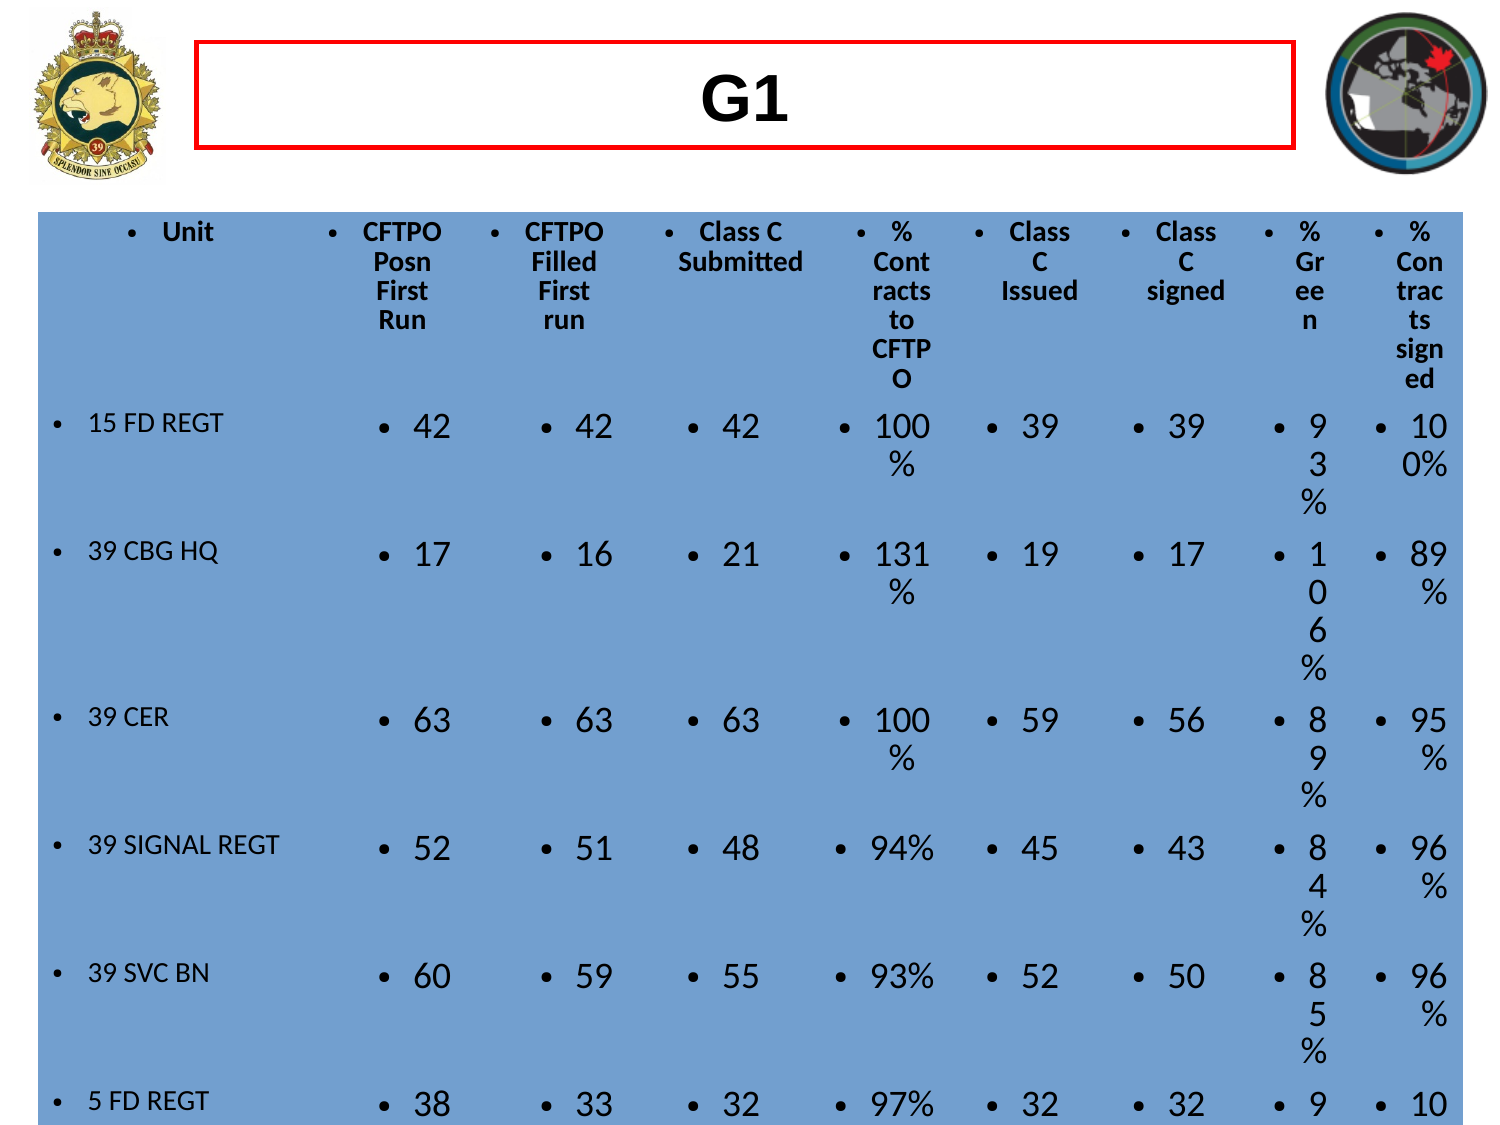

# G1
| Unit | CFTPO Posn First Run | CFTPO Filled First run | Class C Submitted | % Contracts to CFTPO | Class C Issued | Class C signed | %Green | % Contracts signed |
| --- | --- | --- | --- | --- | --- | --- | --- | --- |
| 15 FD REGT | 42 | 42 | 42 | 100% | 39 | 39 | 93% | 100% |
| 39 CBG HQ | 17 | 16 | 21 | 131% | 19 | 17 | 106% | 89% |
| 39 CER | 63 | 63 | 63 | 100% | 59 | 56 | 89% | 95% |
| 39 SIGNAL REGT | 52 | 51 | 48 | 94% | 45 | 43 | 84% | 96% |
| 39 SVC BN | 60 | 59 | 55 | 93% | 52 | 50 | 85% | 96% |
| 5 FD REGT | 38 | 33 | 32 | 97% | 32 | 32 | 97% | 100% |
| BCD | 45 | 45 | 45 | 100% | 44 | 46 | 102% | 105% |
| BCR | 38 | 38 | 41 | 108% | 40 | 40 | 105% | 100% |
| C Scot R | 59 | 57 | 54 | 95% | 52 | 50 | 88% | 96% |
| R Westmnr R | 113 | 111 | 111 | 100% | 105 | 100 | 90% | 95% |
| RM Rang | 40 | 40 | 42 | 105% | 41 | 41 | 103% | 100% |
| Seaforth of C | 89 | 88 | 87 | 99% | 80 | 79 | 90% | 99% |
| Total | 656 | 643 | 641 | 100% | 608 | 593 | 92% | 98% |